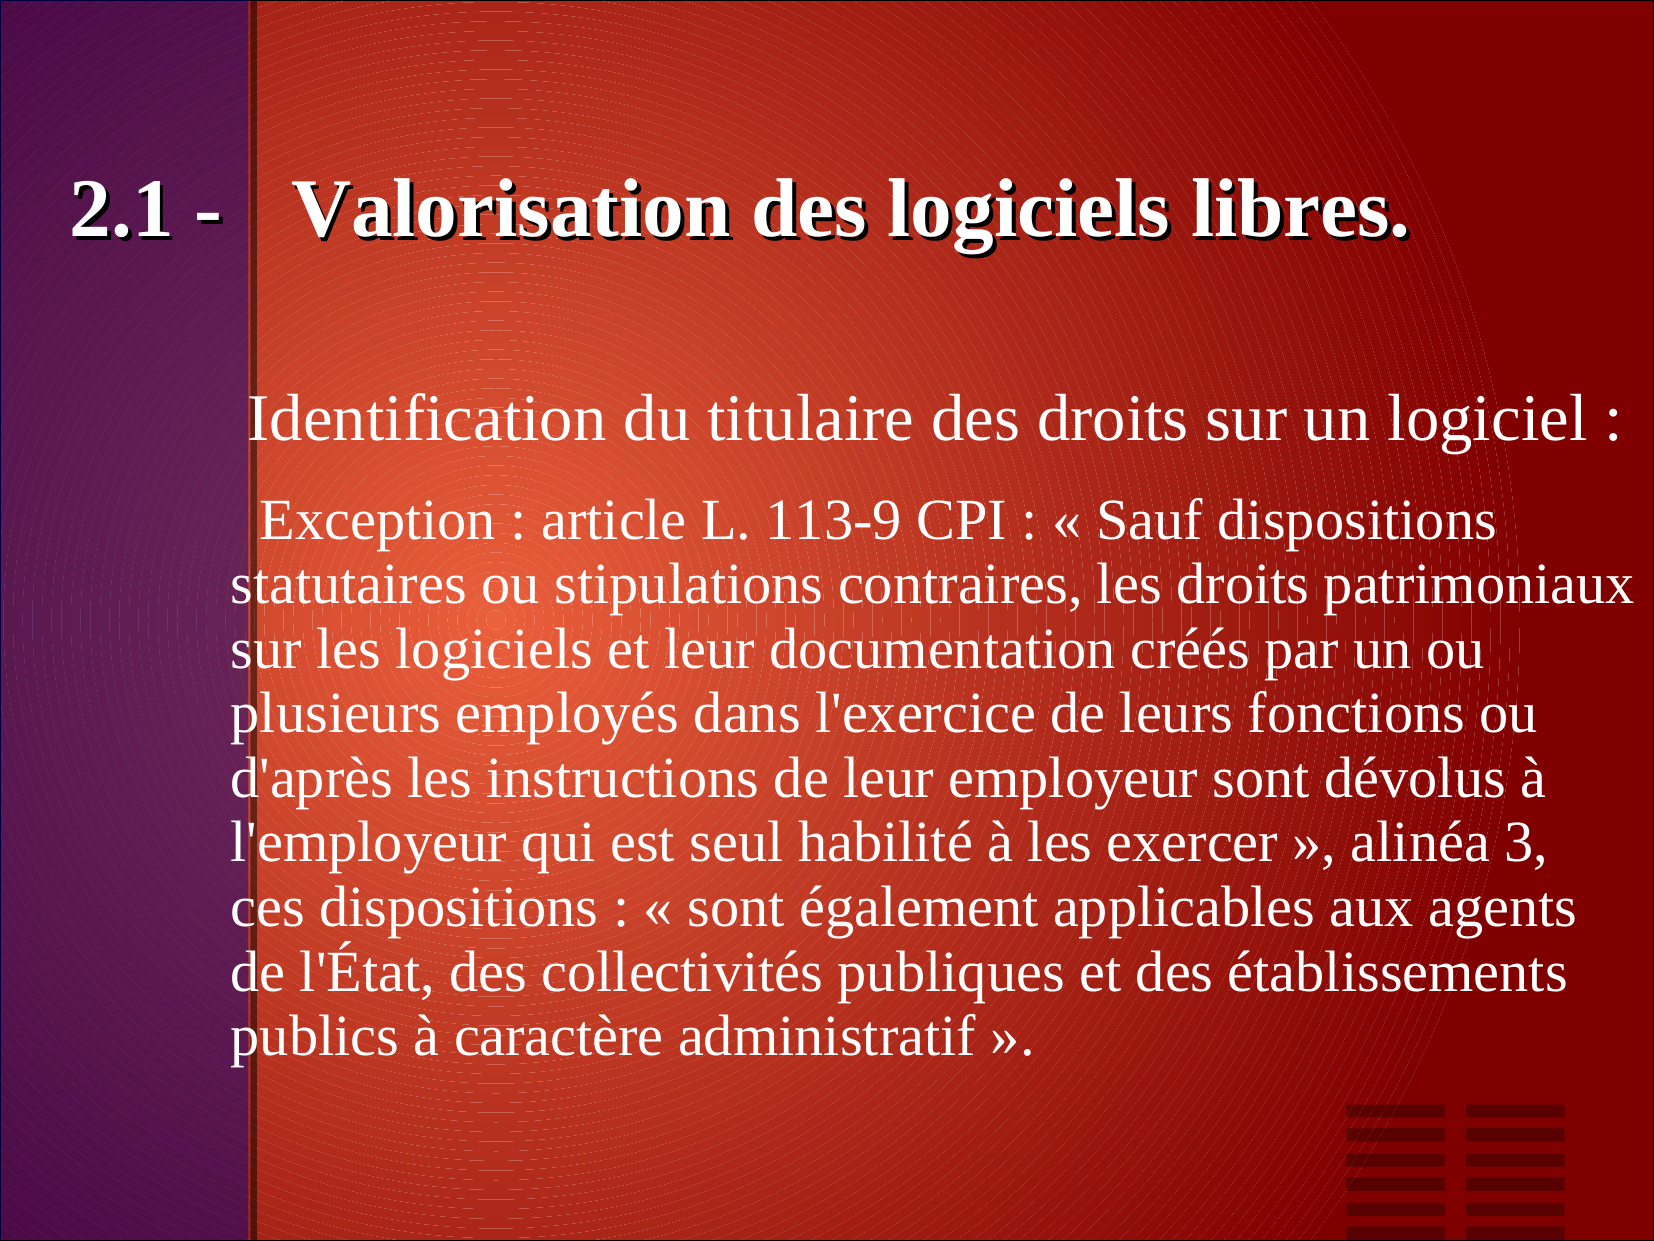

# 2.1 - 	Valorisation des logiciels libres.
 Identification du titulaire des droits sur un logiciel :
 Exception : article L. 113-9 CPI : « Sauf dispositions statutaires ou stipulations contraires, les droits patrimoniaux sur les logiciels et leur documentation créés par un ou plusieurs employés dans l'exercice de leurs fonctions ou d'après les instructions de leur employeur sont dévolus à l'employeur qui est seul habilité à les exercer », alinéa 3, ces dispositions : « sont également applicables aux agents de l'État, des collectivités publiques et des établissements publics à caractère administratif ».